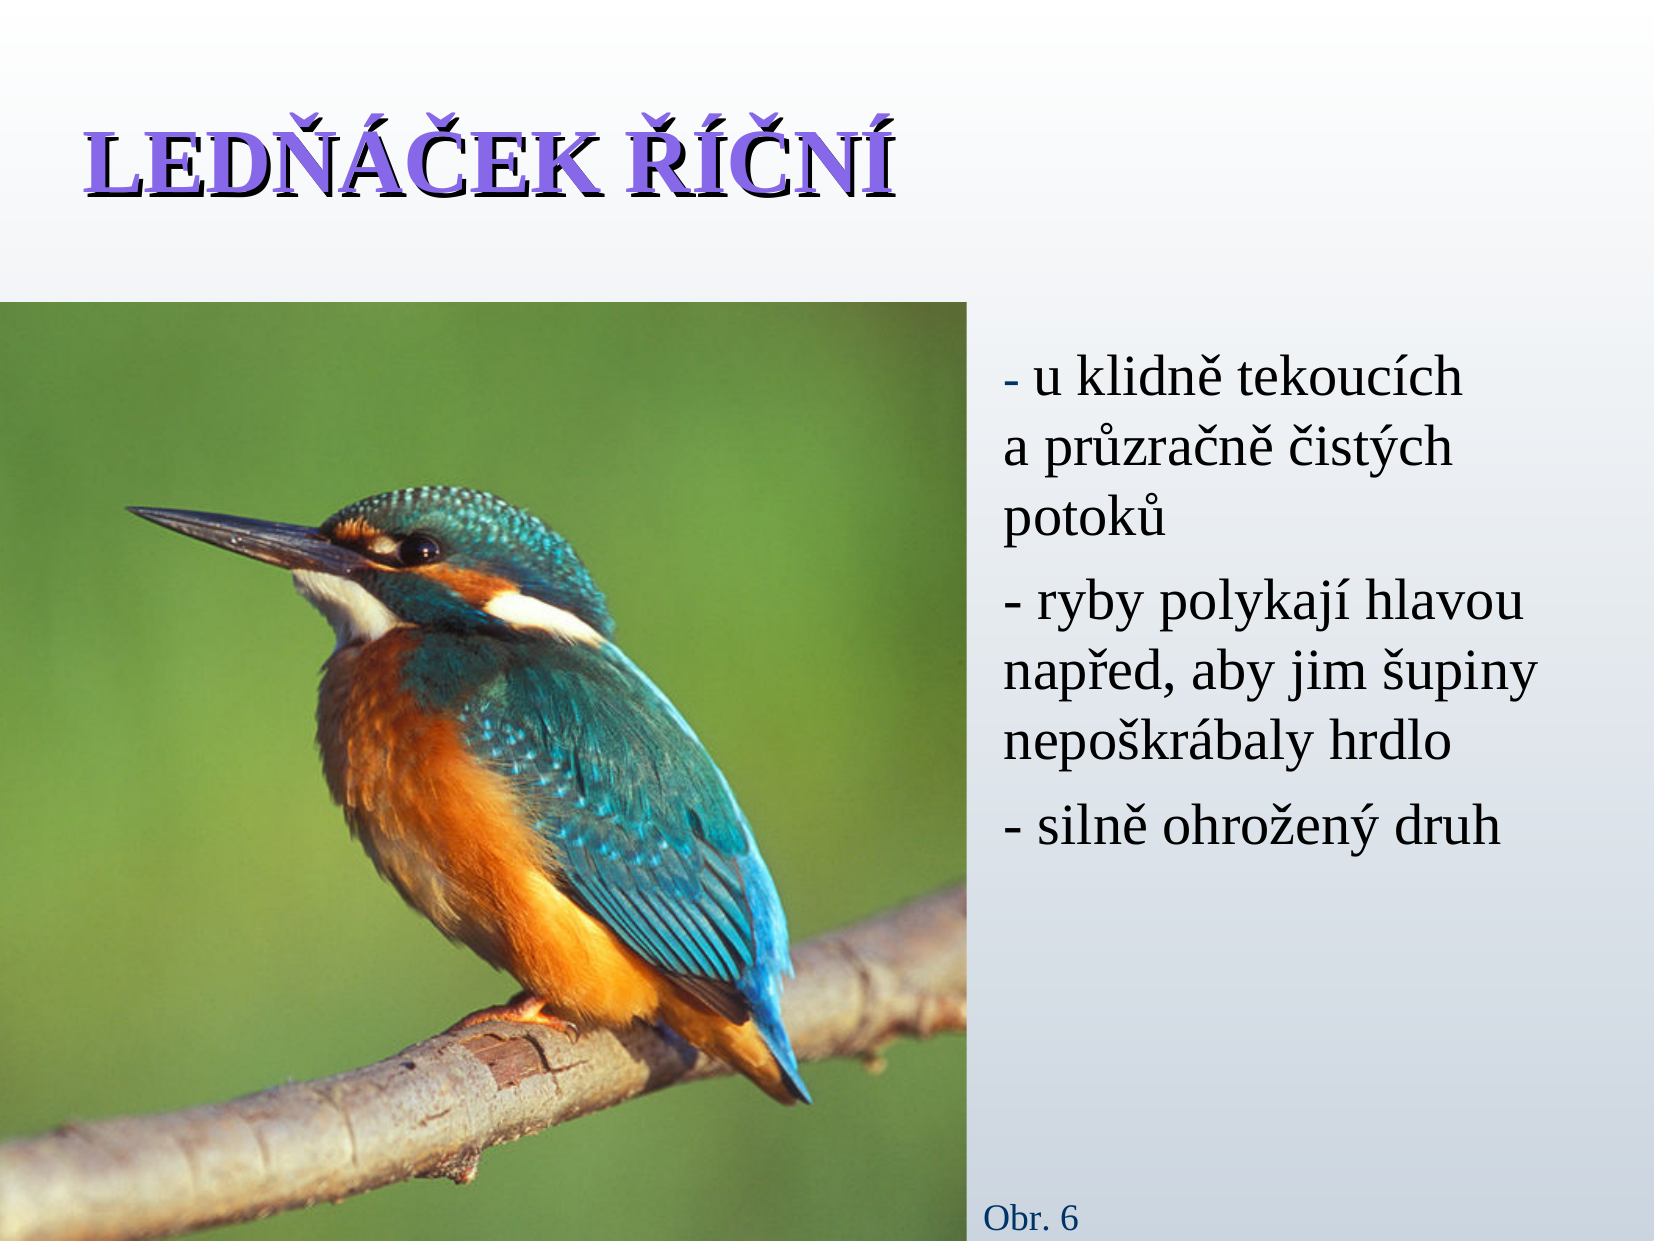

# LEDŇÁČEK ŘÍČNÍ
- u klidně tekoucích
a průzračně čistých potoků
- ryby polykají hlavou napřed, aby jim šupiny nepoškrábaly hrdlo
- silně ohrožený druh
Obr. 6